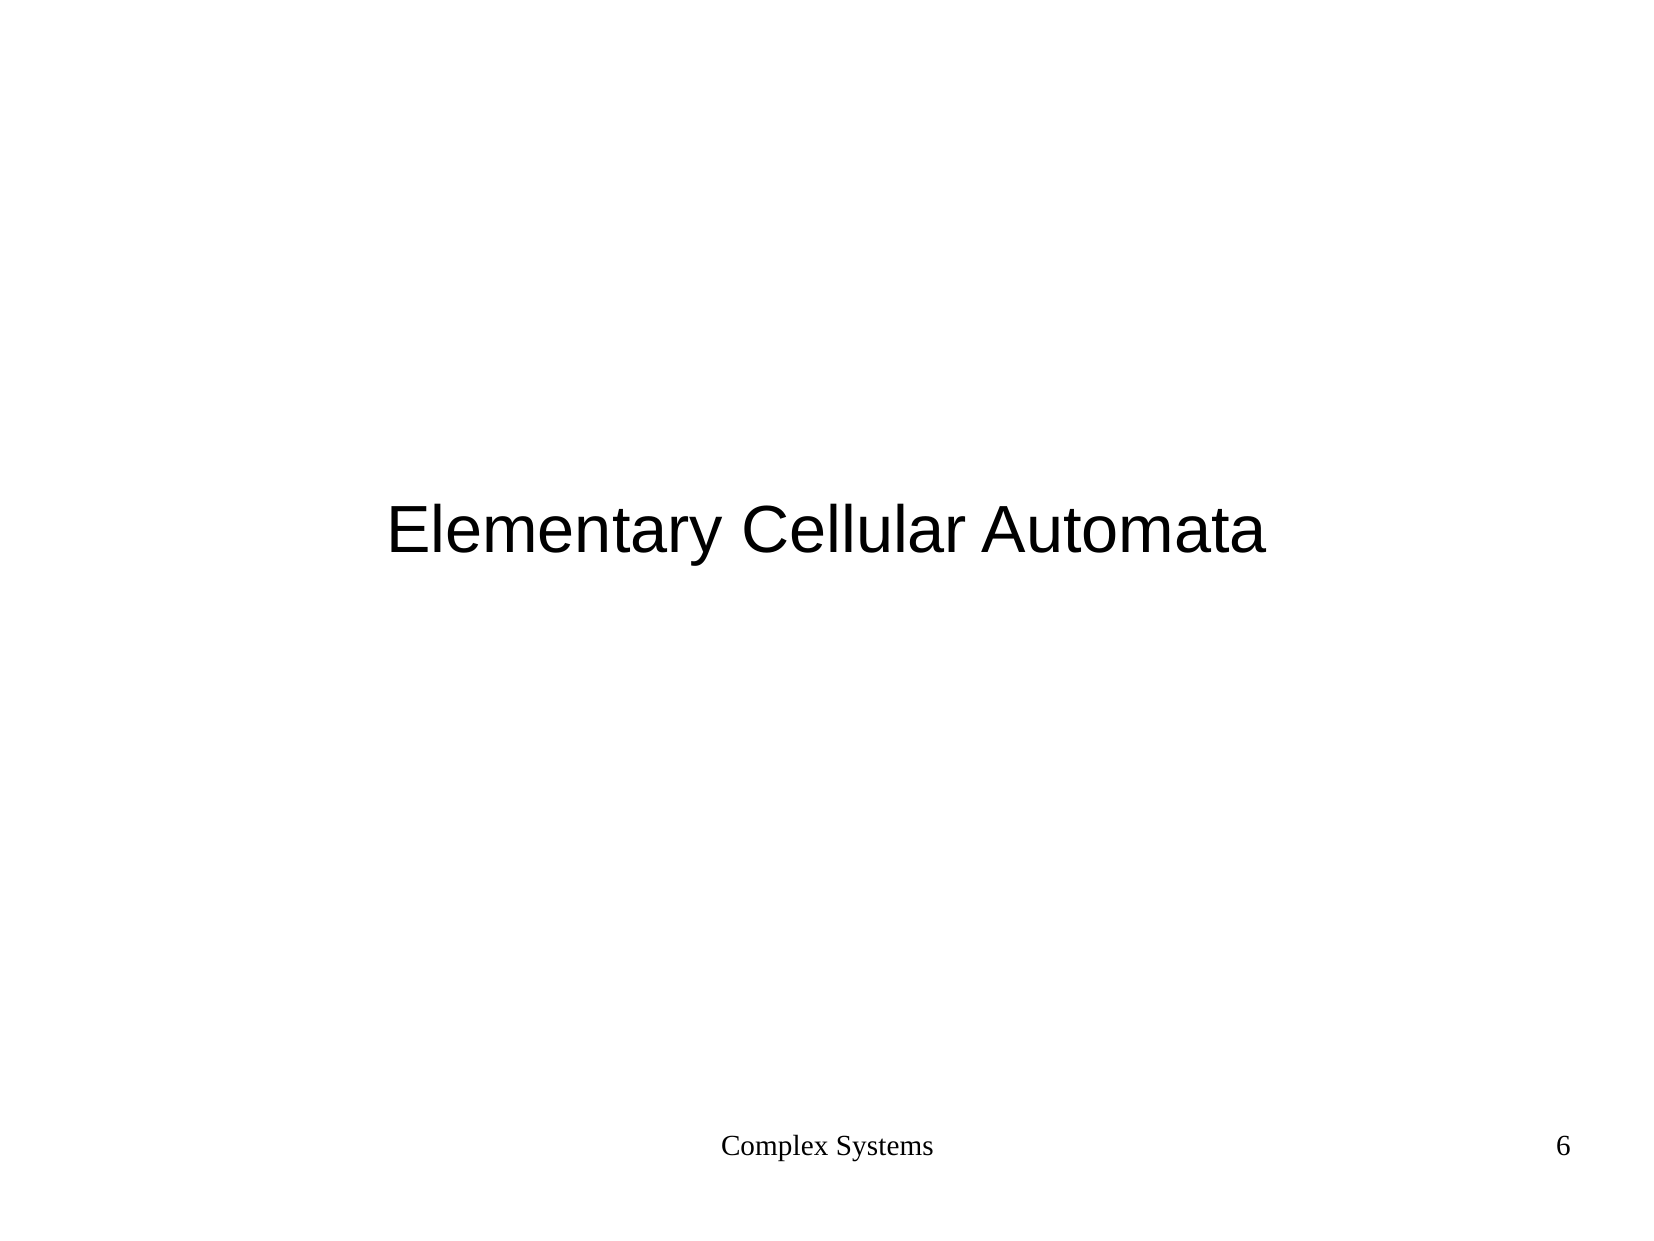

# Elementary Cellular Automata
Complex Systems
6